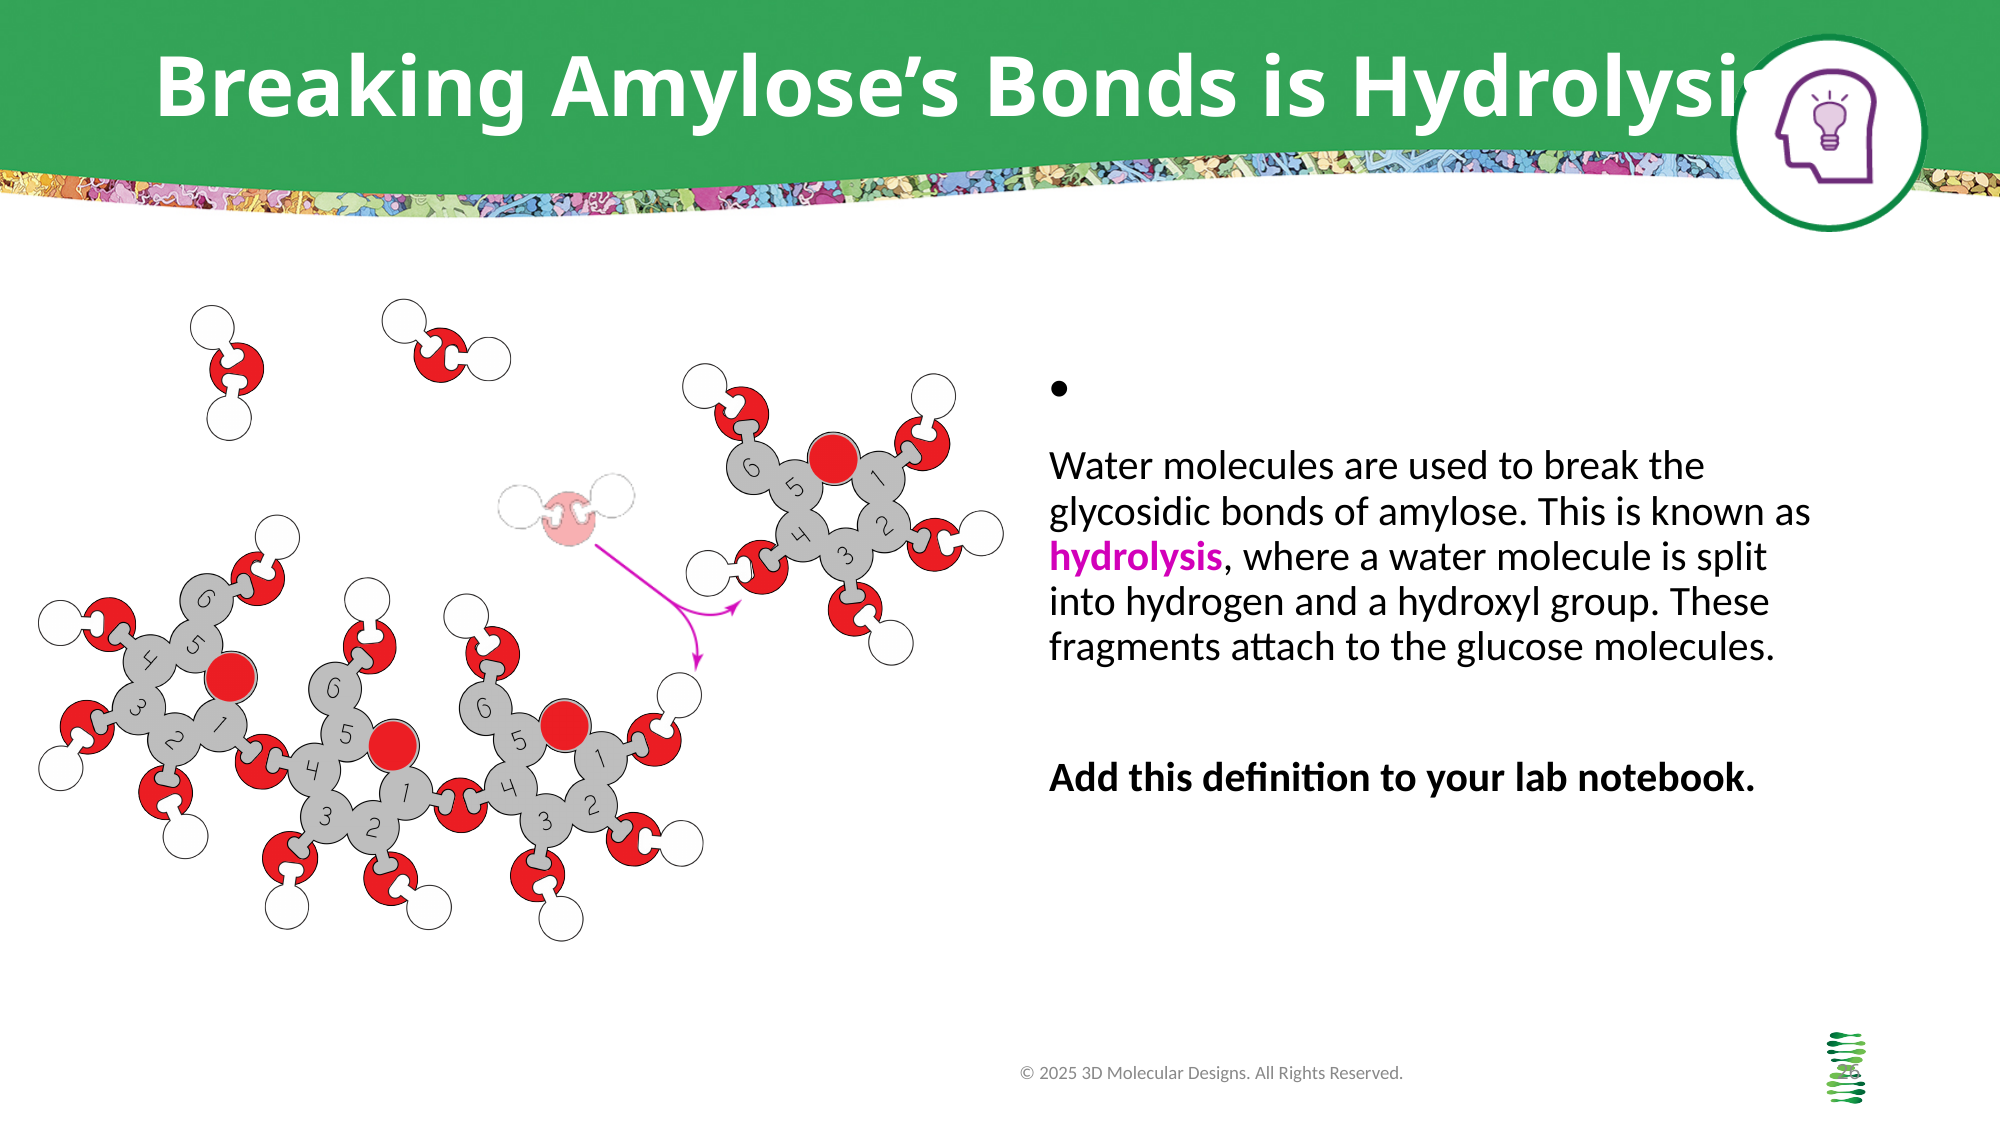

Breaking Amylose’s Bonds is Hydrolysis
Water molecules are used to break the glycosidic bonds of amylose. This is known as hydrolysis, where a water molecule is split into hydrogen and a hydroxyl group. These fragments attach to the glucose molecules.
Add this definition to your lab notebook.